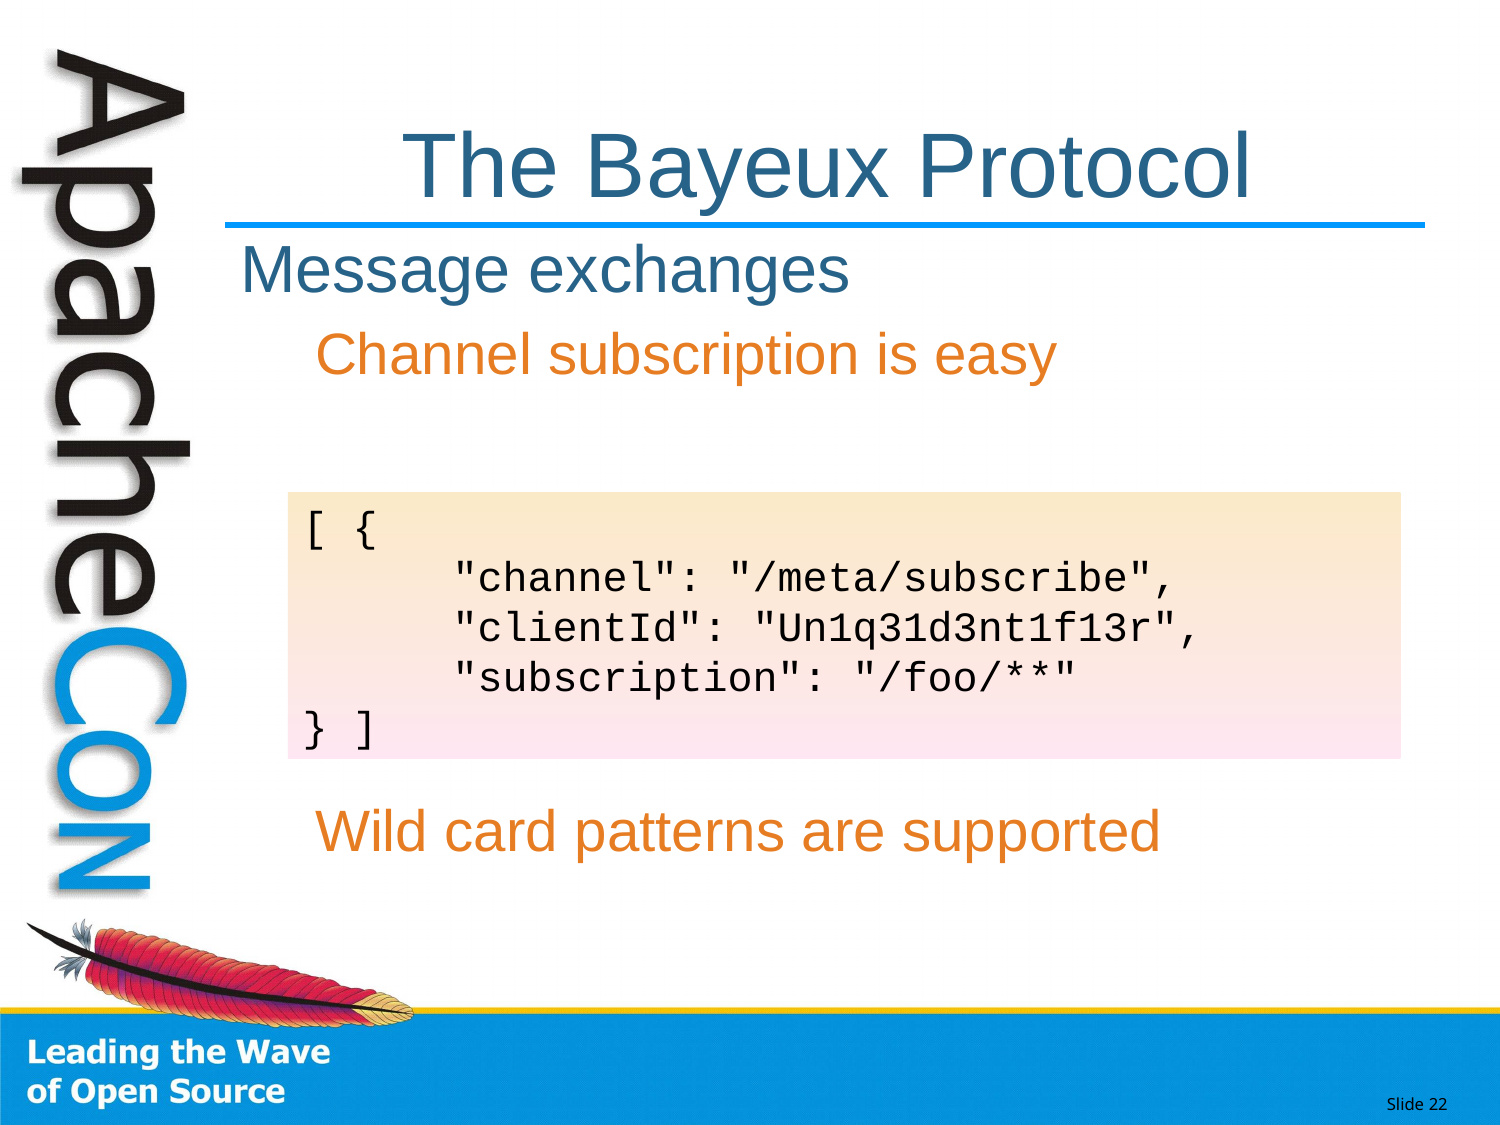

# The Bayeux Protocol
Message exchanges
Channel subscription is easy
Wild card patterns are supported
[ {
 "channel": "/meta/subscribe",
 "clientId": "Un1q31d3nt1f13r",
 "subscription": "/foo/**"
} ]
Slide